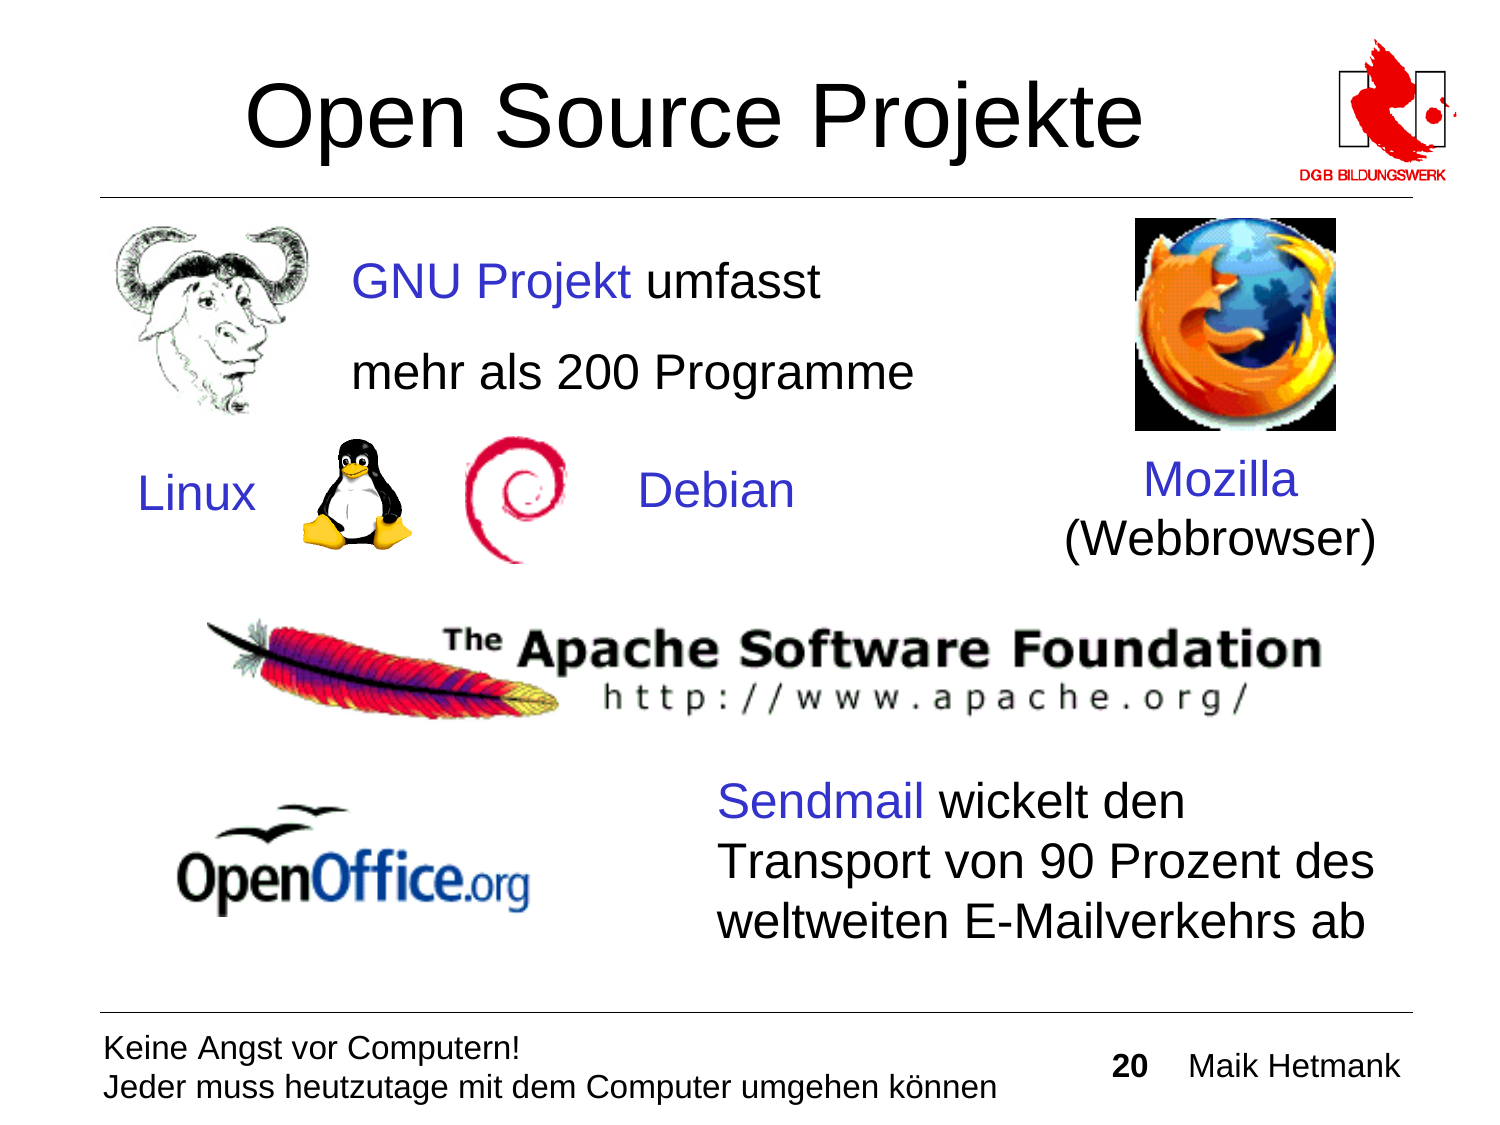

# Open Source Projekte
GNU Projekt umfasst
mehr als 200 Programme
Mozilla
(Webbrowser)
Debian
Linux
Sendmail wickelt den Transport von 90 Prozent des weltweiten E-Mailverkehrs ab